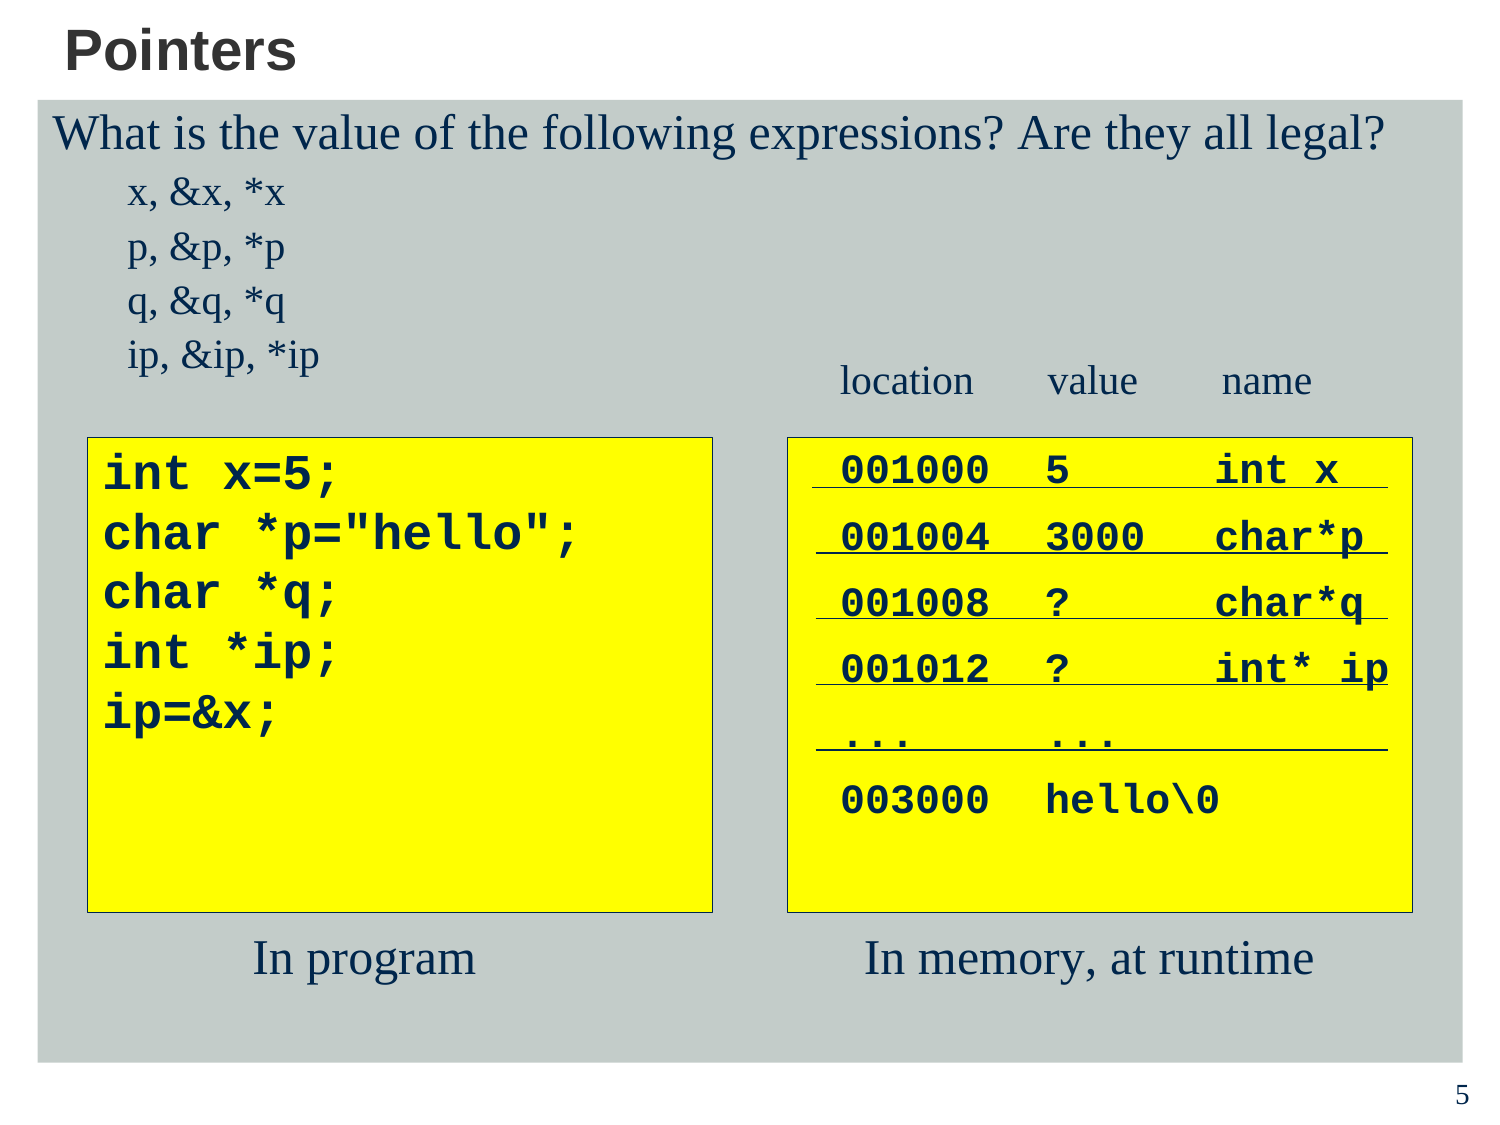

# Pointers
What is the value of the following expressions? Are they all legal?
x, &x, *x
p, &p, *p
q, &q, *q
ip, &ip, *ip
 In program In memory, at runtime
location value name
int x=5;
char *p="hello";
char *q;
int *ip;
ip=&x;
	001000	5	int x
	001004	3000	char*p
	001008	?	char*q
	001012	?	int* ip
	...	...
	003000	hello\0